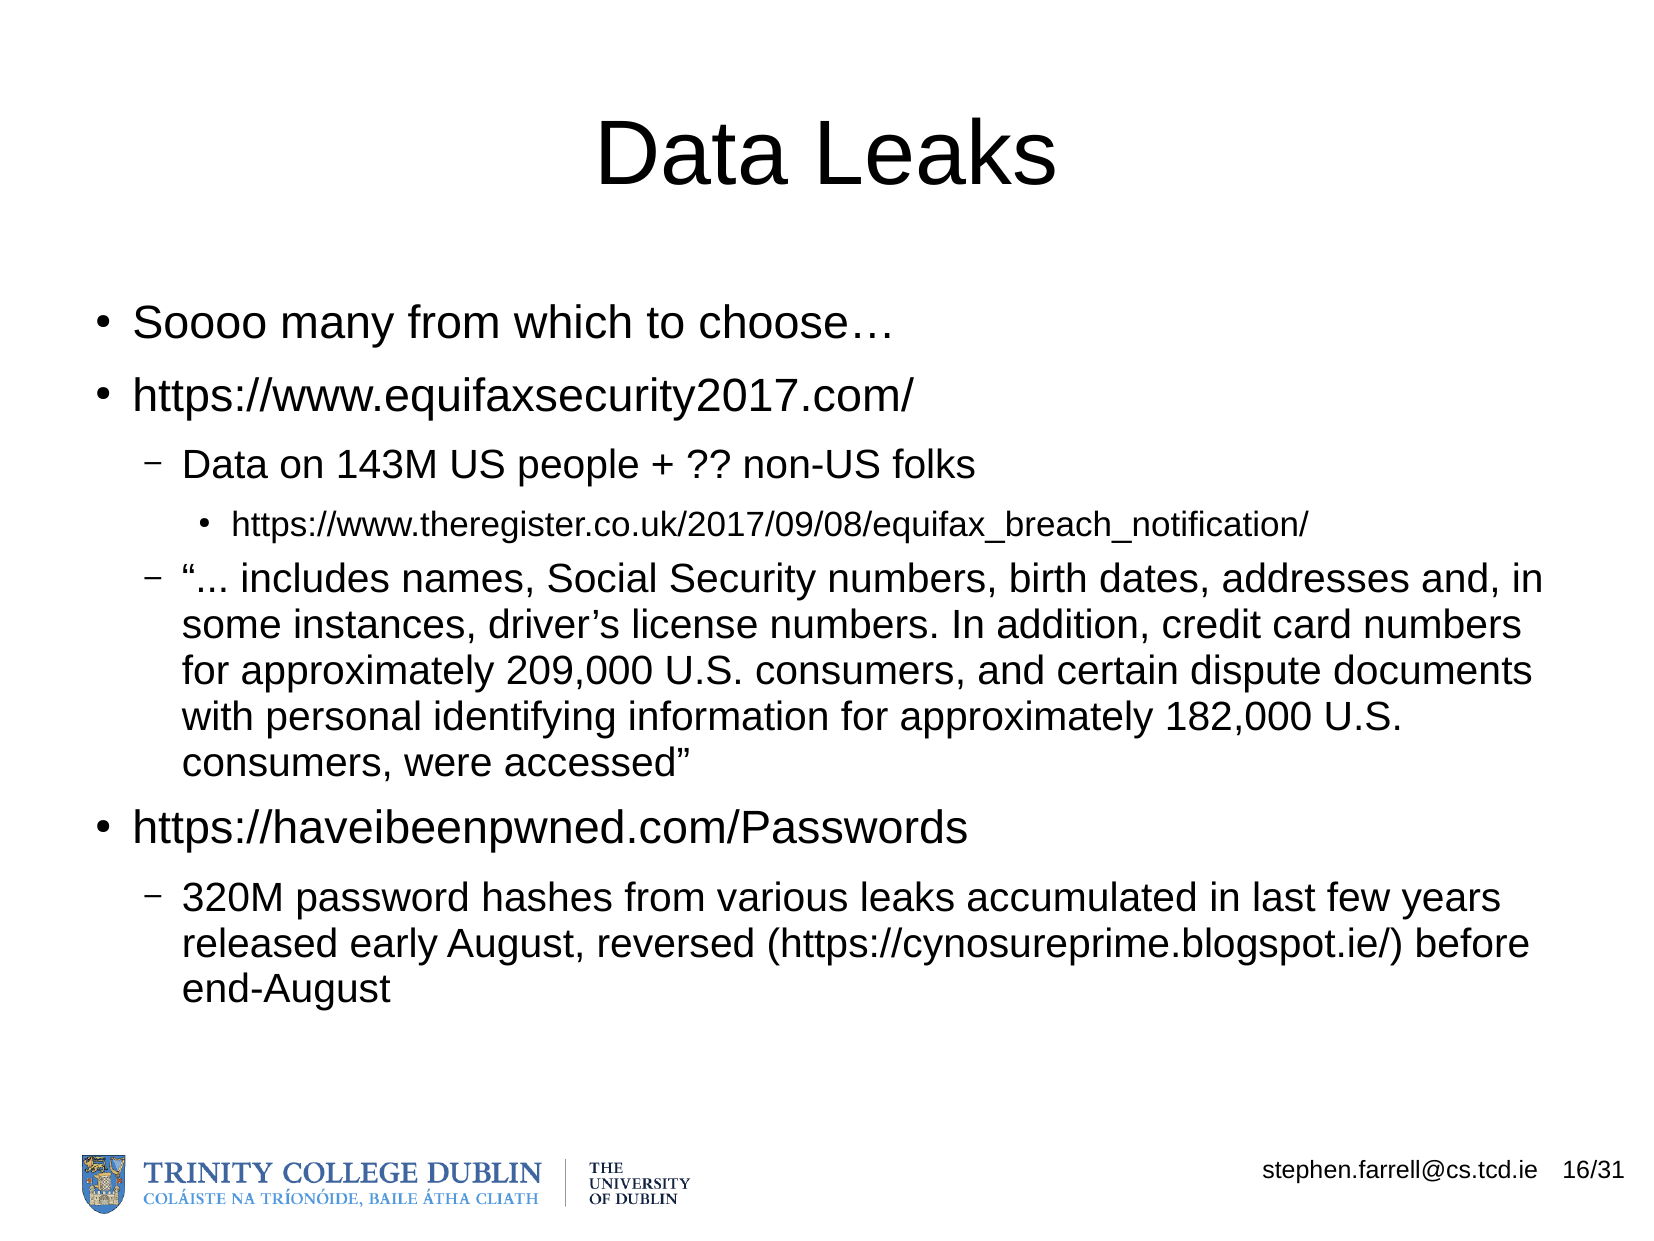

# Data Leaks
Soooo many from which to choose…
https://www.equifaxsecurity2017.com/
Data on 143M US people + ?? non-US folks
https://www.theregister.co.uk/2017/09/08/equifax_breach_notification/
“... includes names, Social Security numbers, birth dates, addresses and, in some instances, driver’s license numbers. In addition, credit card numbers for approximately 209,000 U.S. consumers, and certain dispute documents with personal identifying information for approximately 182,000 U.S. consumers, were accessed”
https://haveibeenpwned.com/Passwords
320M password hashes from various leaks accumulated in last few years released early August, reversed (https://cynosureprime.blogspot.ie/) before end-August